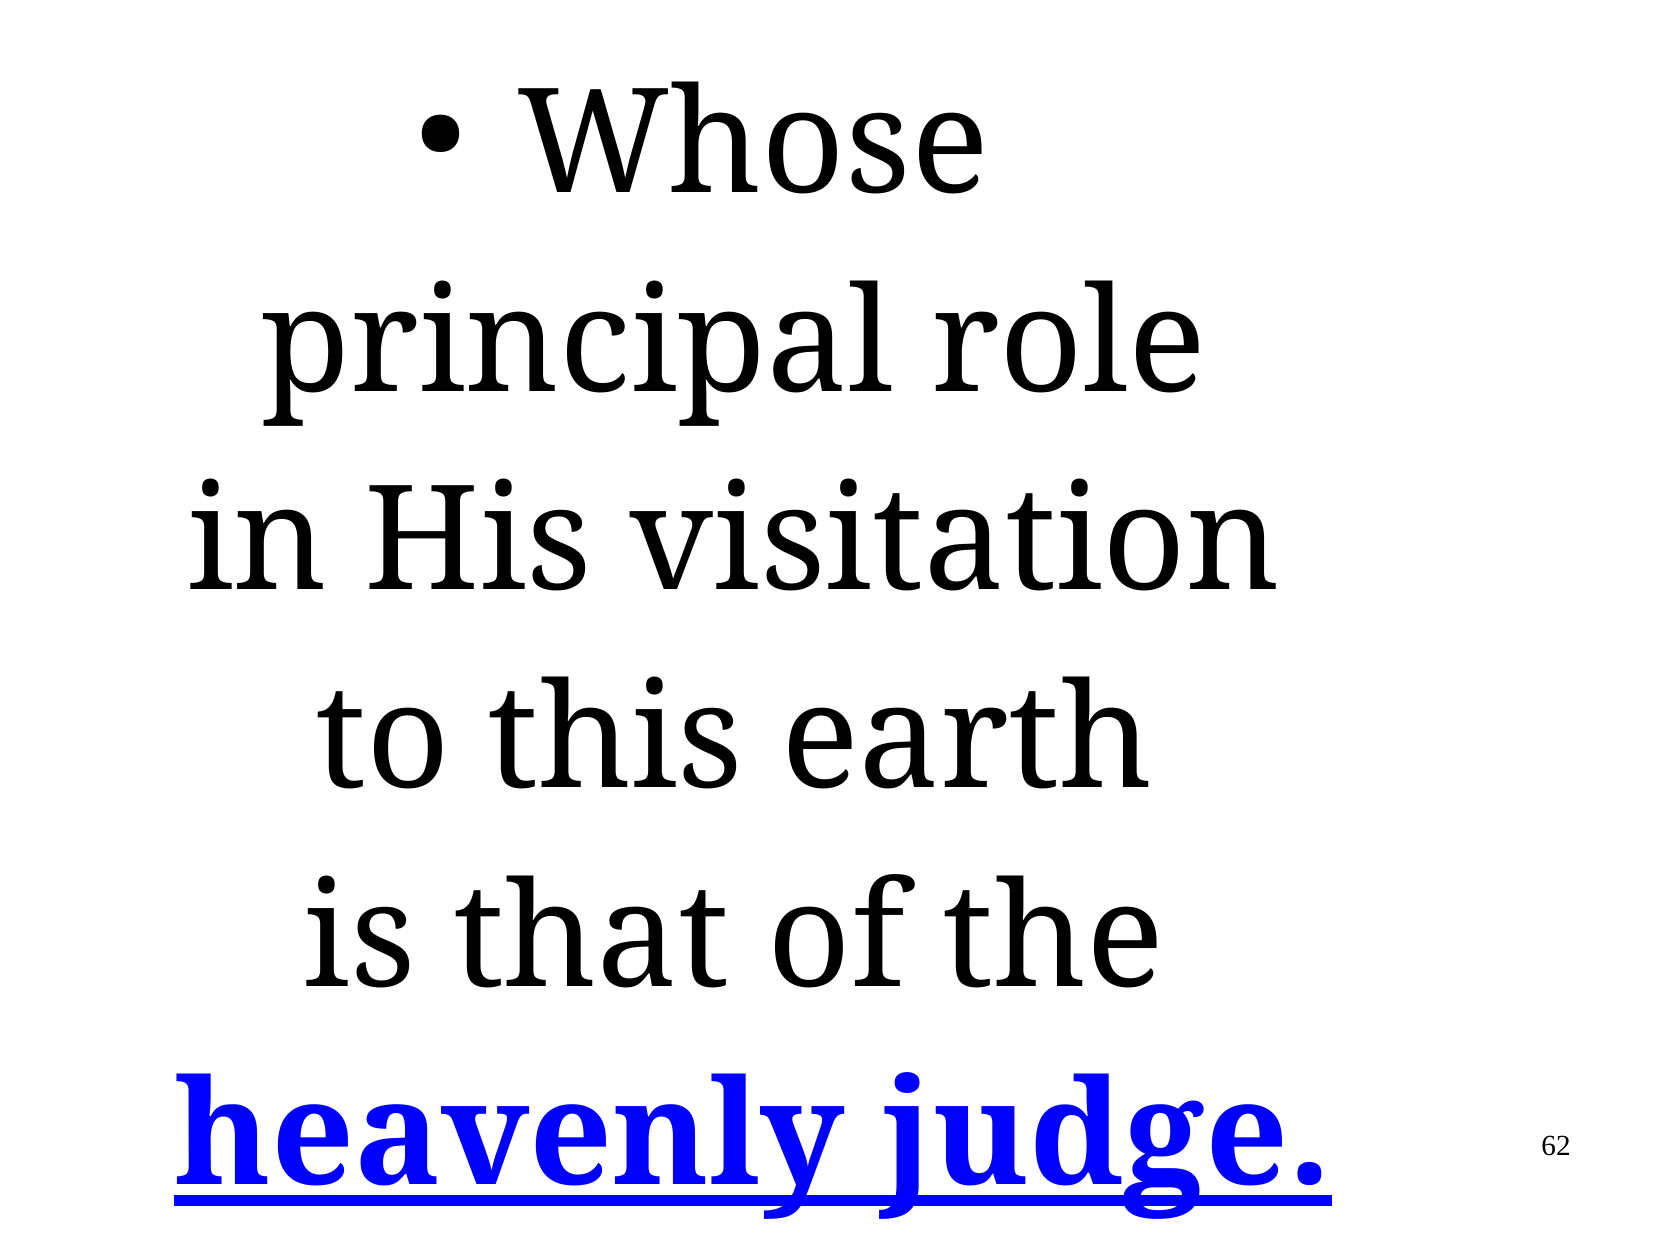

# Whose principal role in His visitation to this earth is that of the heavenly judge.
62